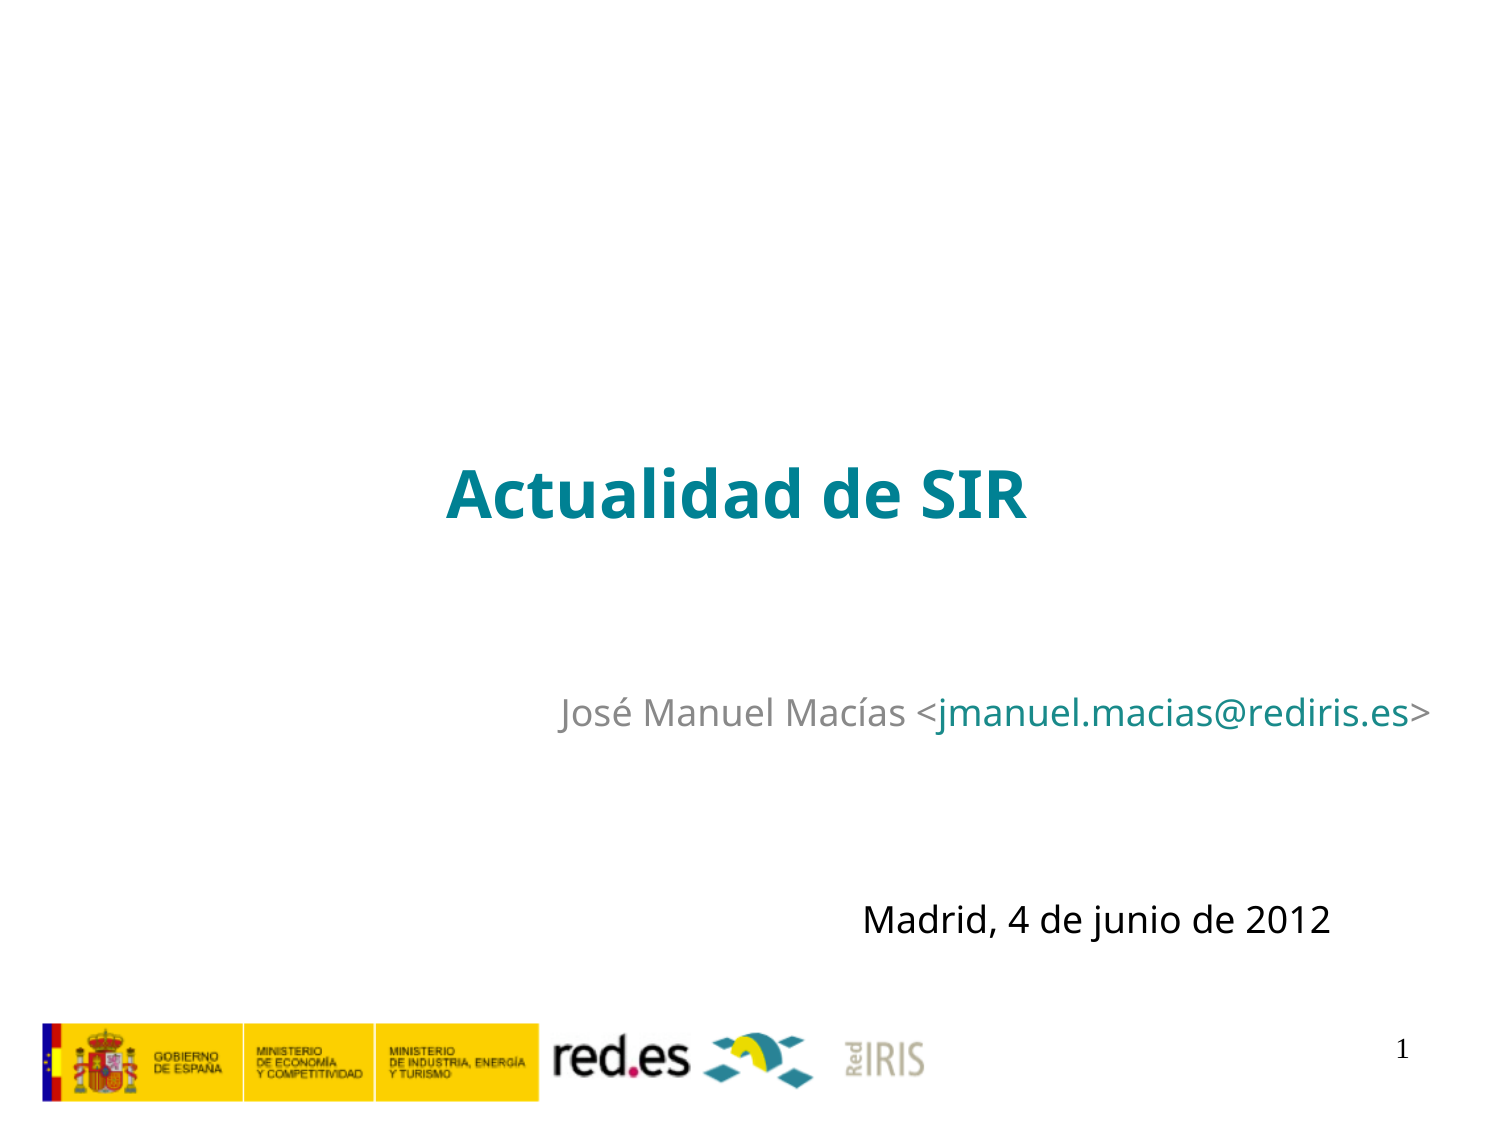

Actualidad de SIR
José Manuel Macías <jmanuel.macias@rediris.es>
Madrid, 4 de junio de 2012
1